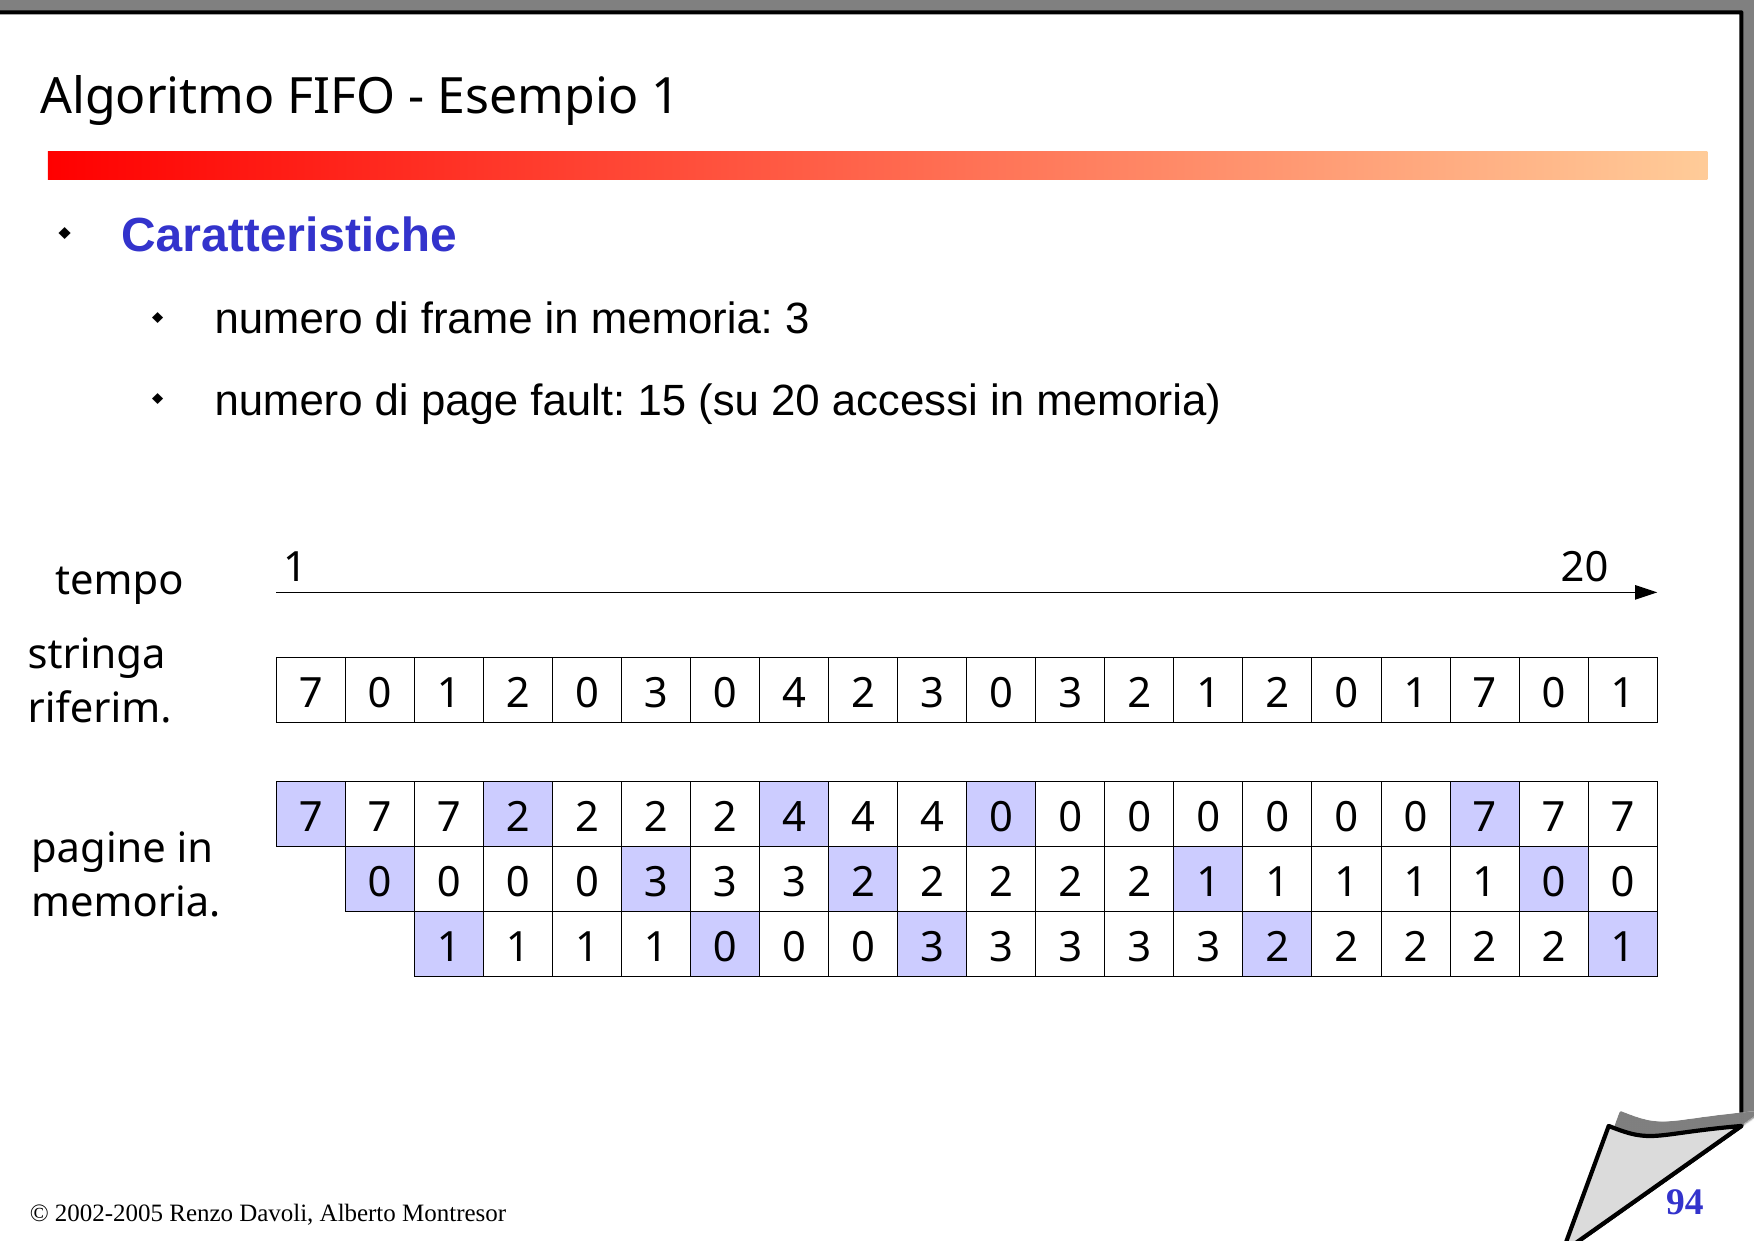

# Algoritmo FIFO - Esempio 1
Caratteristiche
numero di frame in memoria: 3
numero di page fault: 15 (su 20 accessi in memoria)
1
20
tempo
stringa
riferim.
7
0
1
2
0
3
0
4
2
3
0
3
2
1
2
0
1
7
0
1
7
7
7
2
2
2
2
4
4
4
0
0
0
0
0
0
0
7
7
7
pagine in
memoria.
0
0
0
0
3
3
3
2
2
2
2
2
1
1
1
1
1
0
0
1
1
1
1
0
0
0
3
3
3
3
3
2
2
2
2
2
1